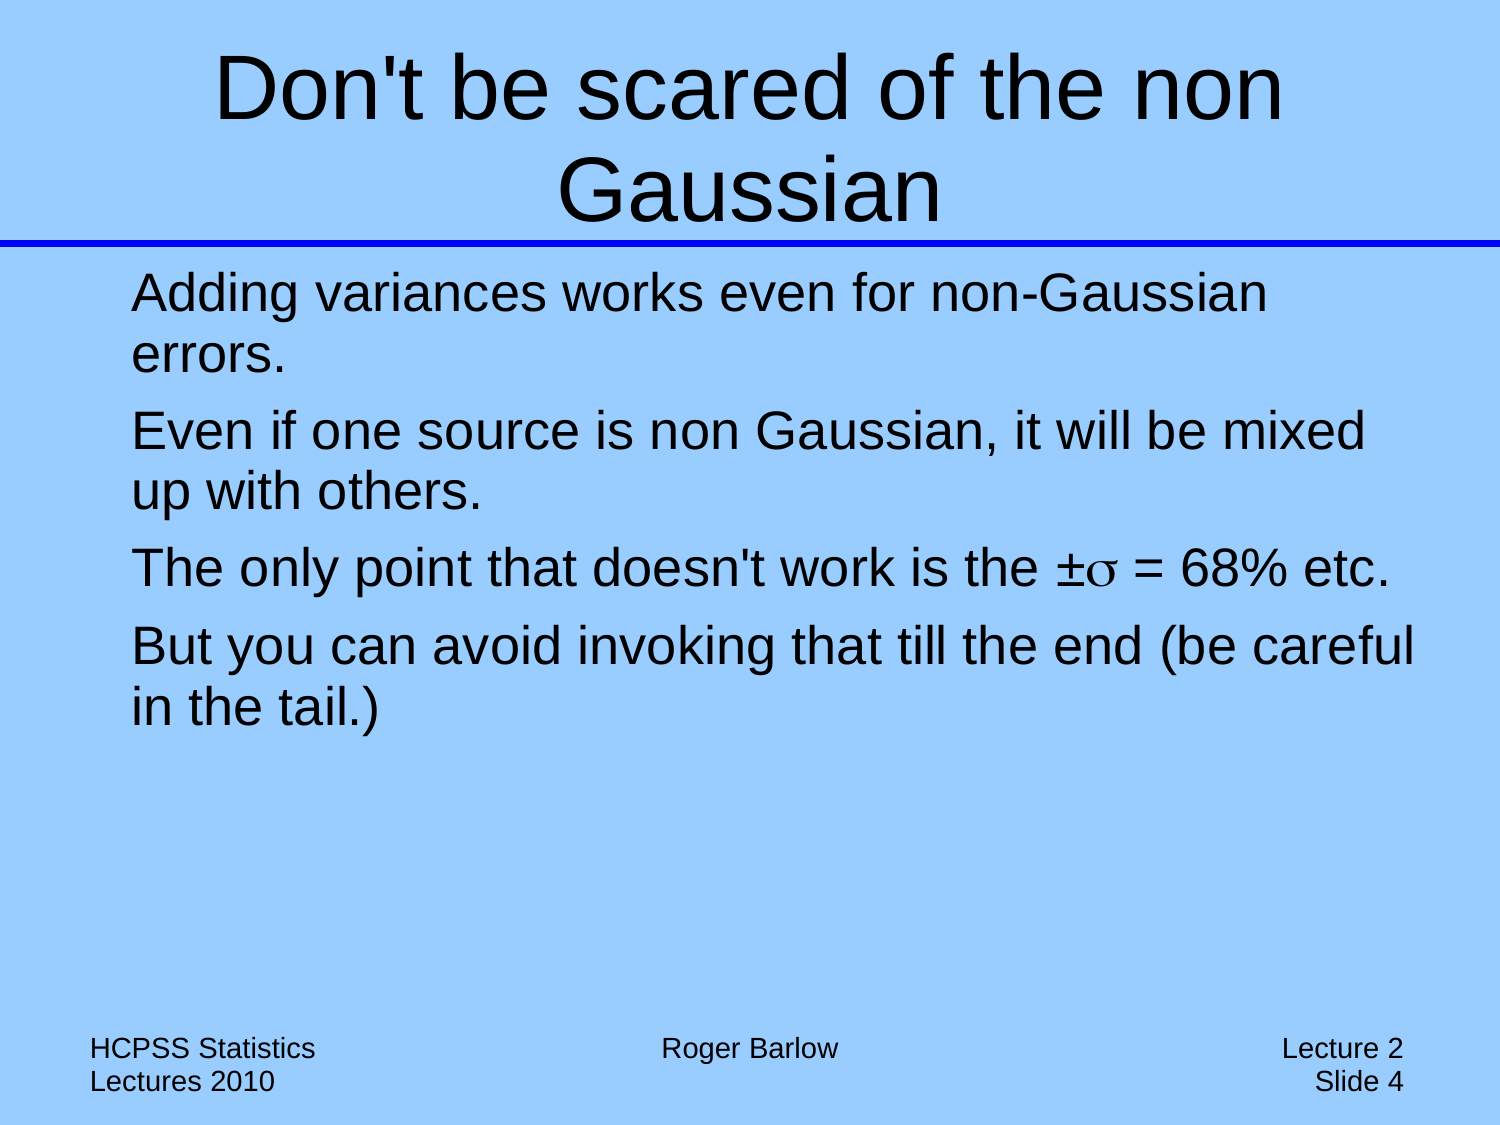

# Don't be scared of the non Gaussian
Adding variances works even for non-Gaussian errors.
Even if one source is non Gaussian, it will be mixed up with others.
The only point that doesn't work is the ± = 68% etc.
But you can avoid invoking that till the end (be careful in the tail.)
4